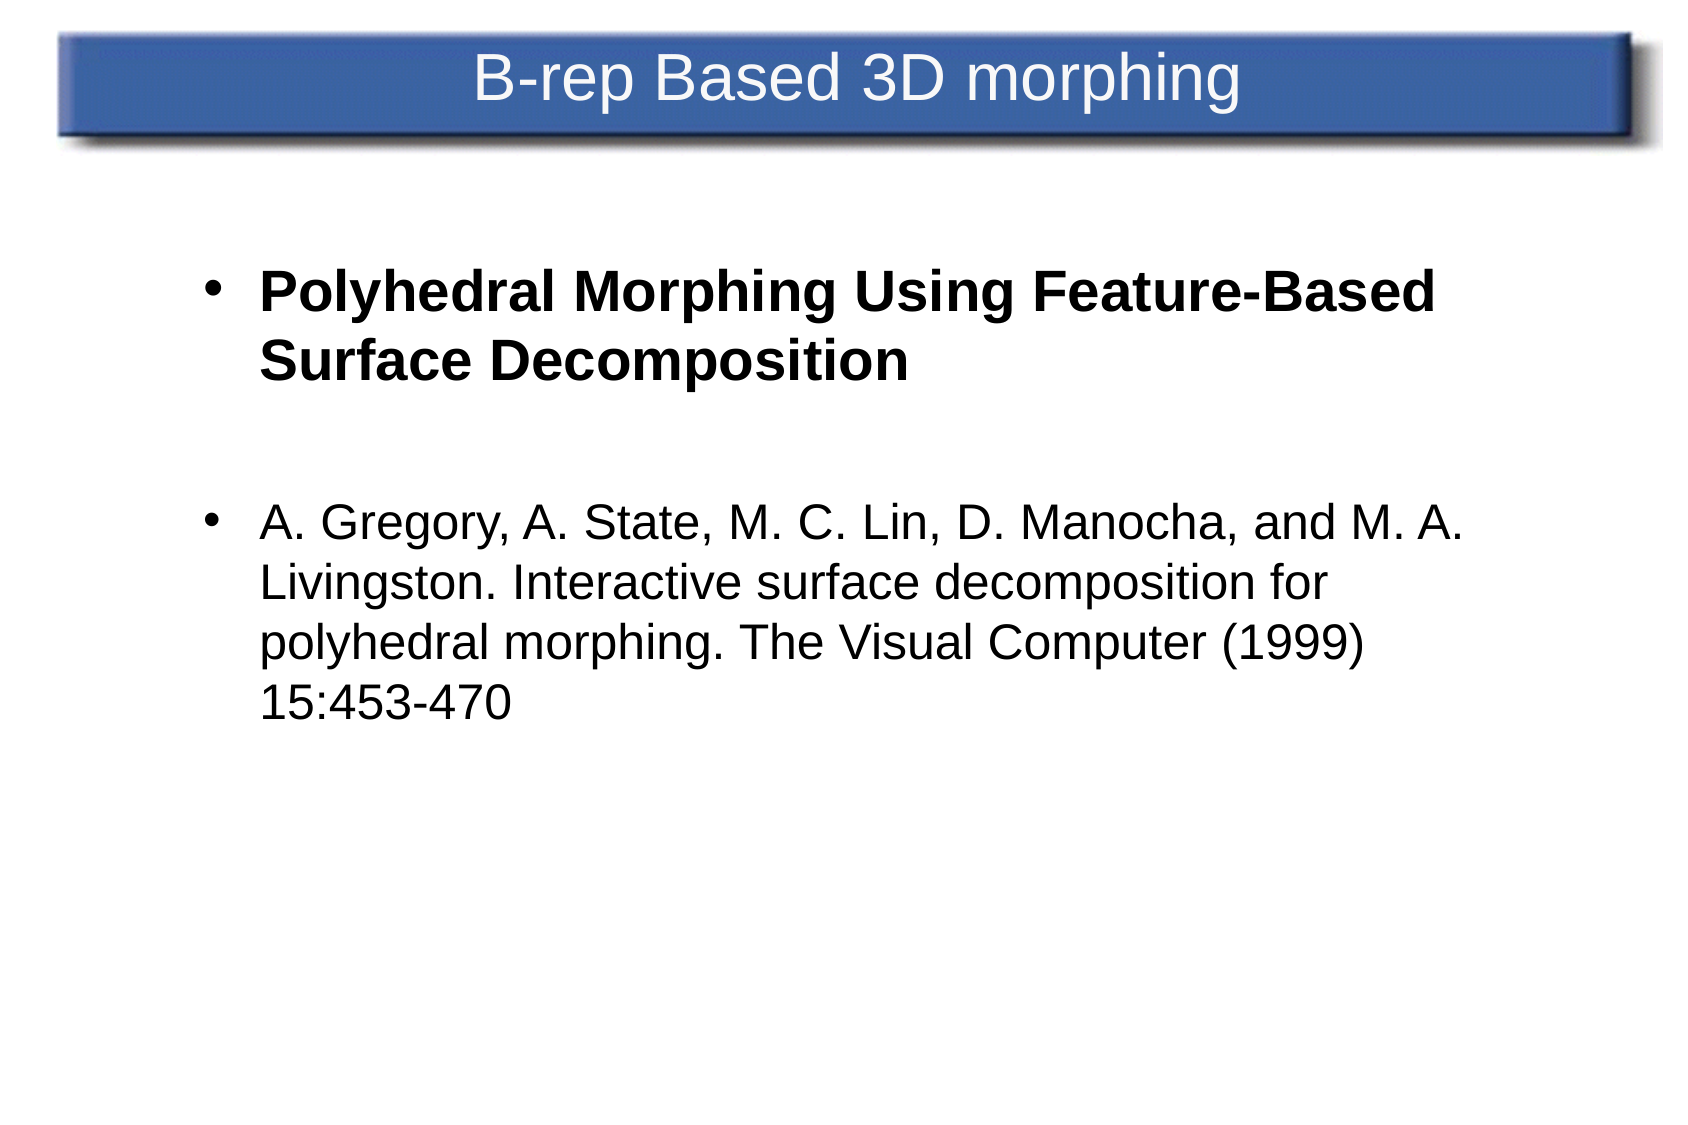

# B-rep Based 3D morphing
Polyhedral Morphing Using Feature-Based Surface Decomposition
A. Gregory, A. State, M. C. Lin, D. Manocha, and M. A. Livingston. Interactive surface decomposition for polyhedral morphing. The Visual Computer (1999) 15:453-470